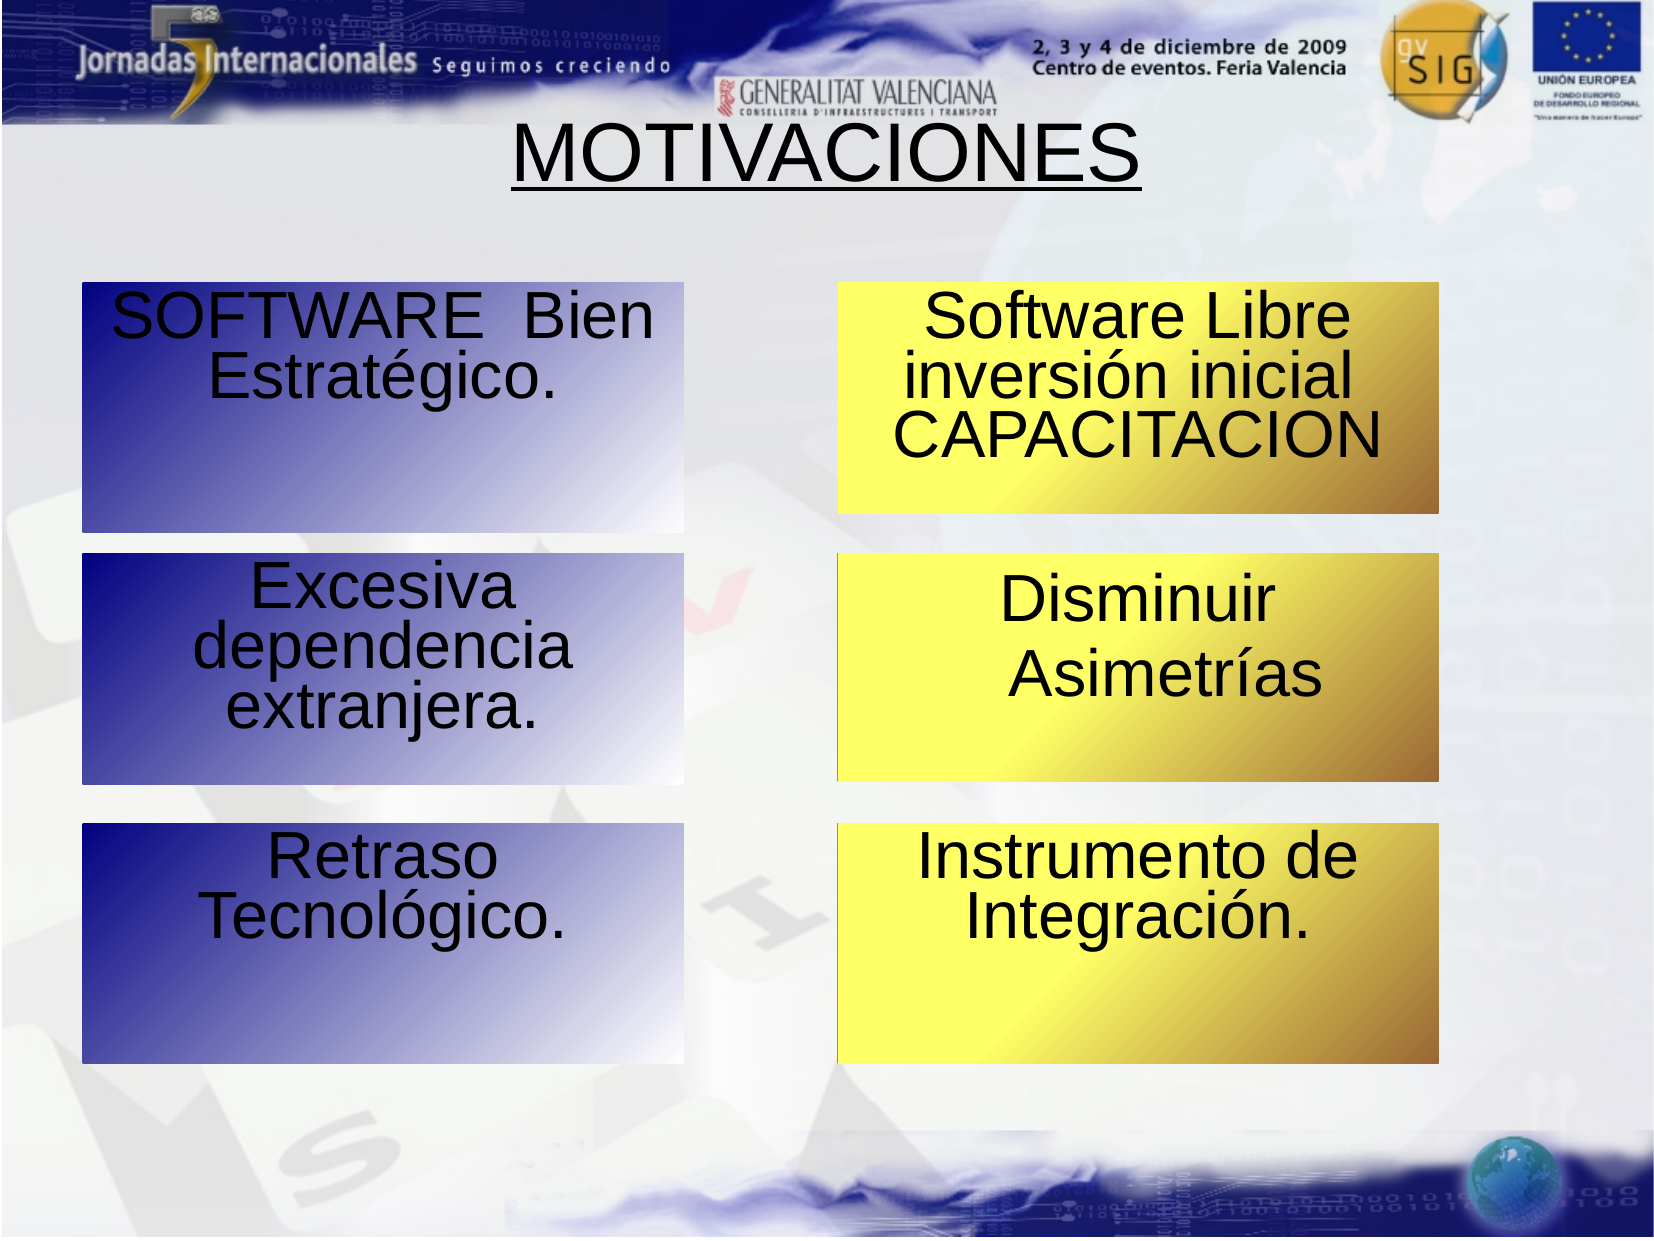

# MOTIVACIONES
SOFTWARE Bien Estratégico.
Software Libre inversión inicial CAPACITACION
Excesiva dependencia extranjera.
Disminuir Asimetrías
Retraso Tecnológico.
Instrumento de Integración.